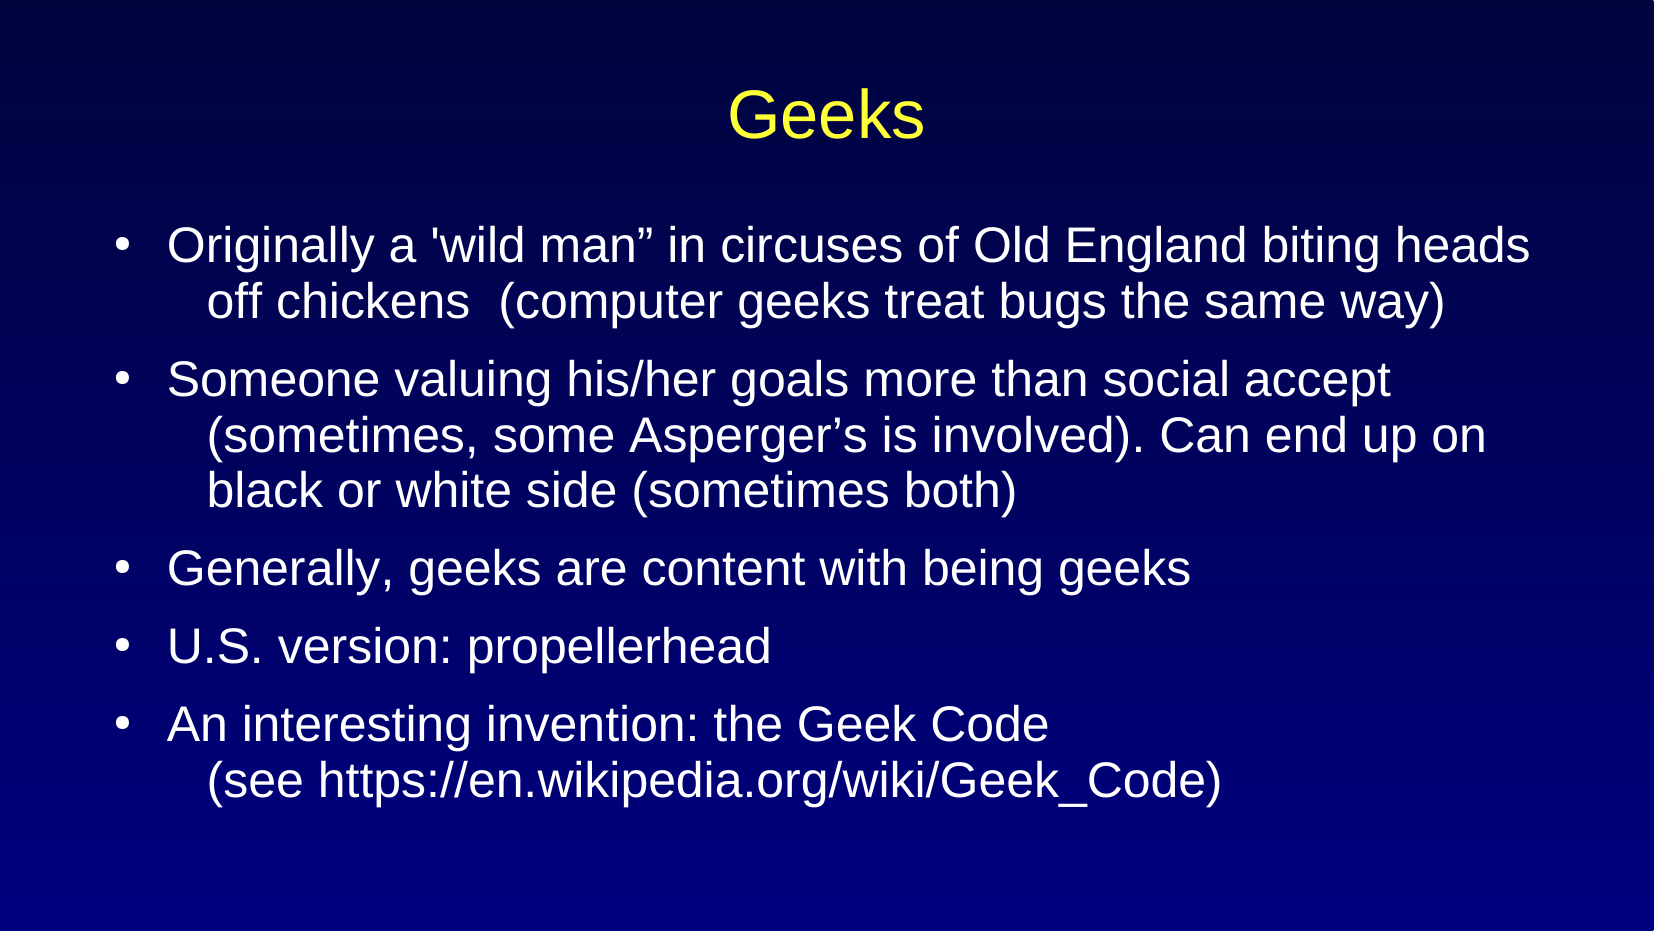

# Geeks
Originally a 'wild man” in circuses of Old England biting heads off chickens (computer geeks treat bugs the same way)
Someone valuing his/her goals more than social accept (sometimes, some Asperger’s is involved). Can end up on black or white side (sometimes both)
Generally, geeks are content with being geeks
U.S. version: propellerhead
An interesting invention: the Geek Code
(see https://en.wikipedia.org/wiki/Geek_Code)